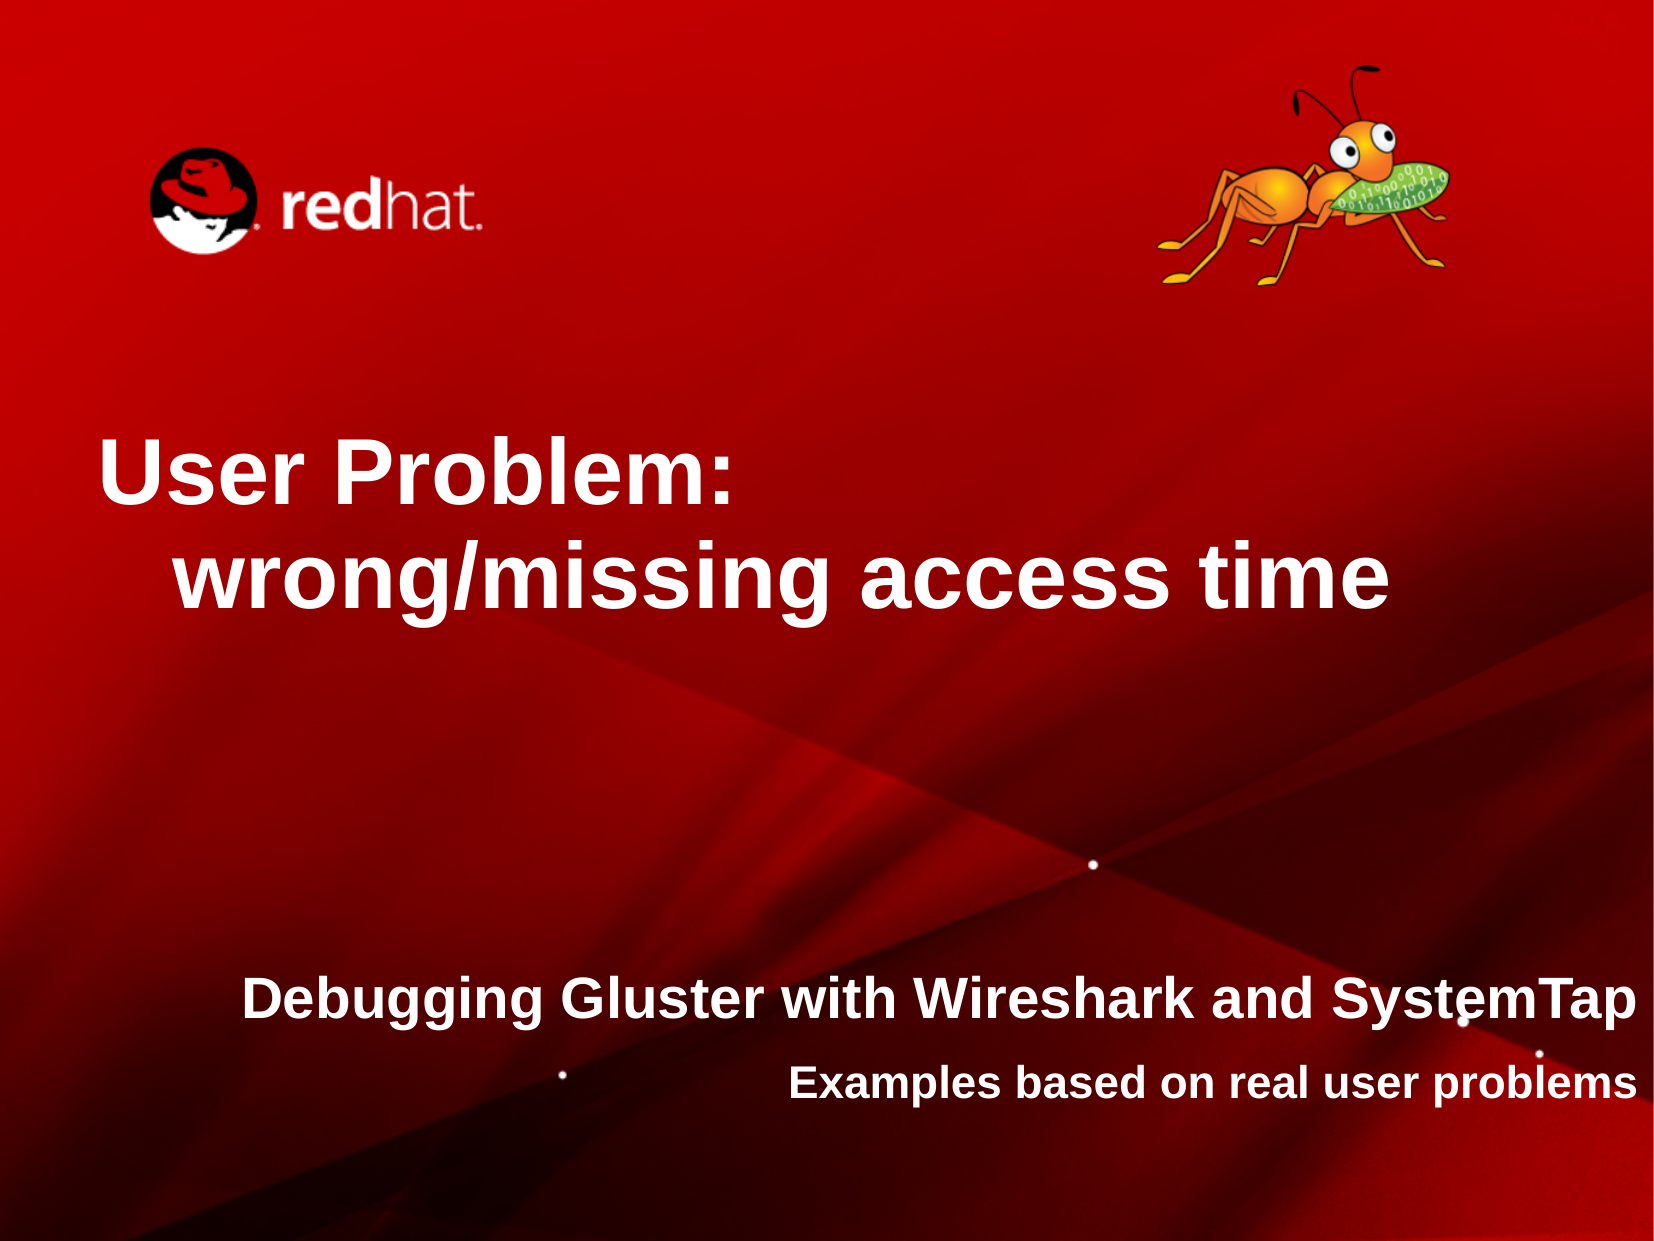

# User Problem: wrong/missing access time
Debugging Gluster with Wireshark and SystemTap
Examples based on real user problems